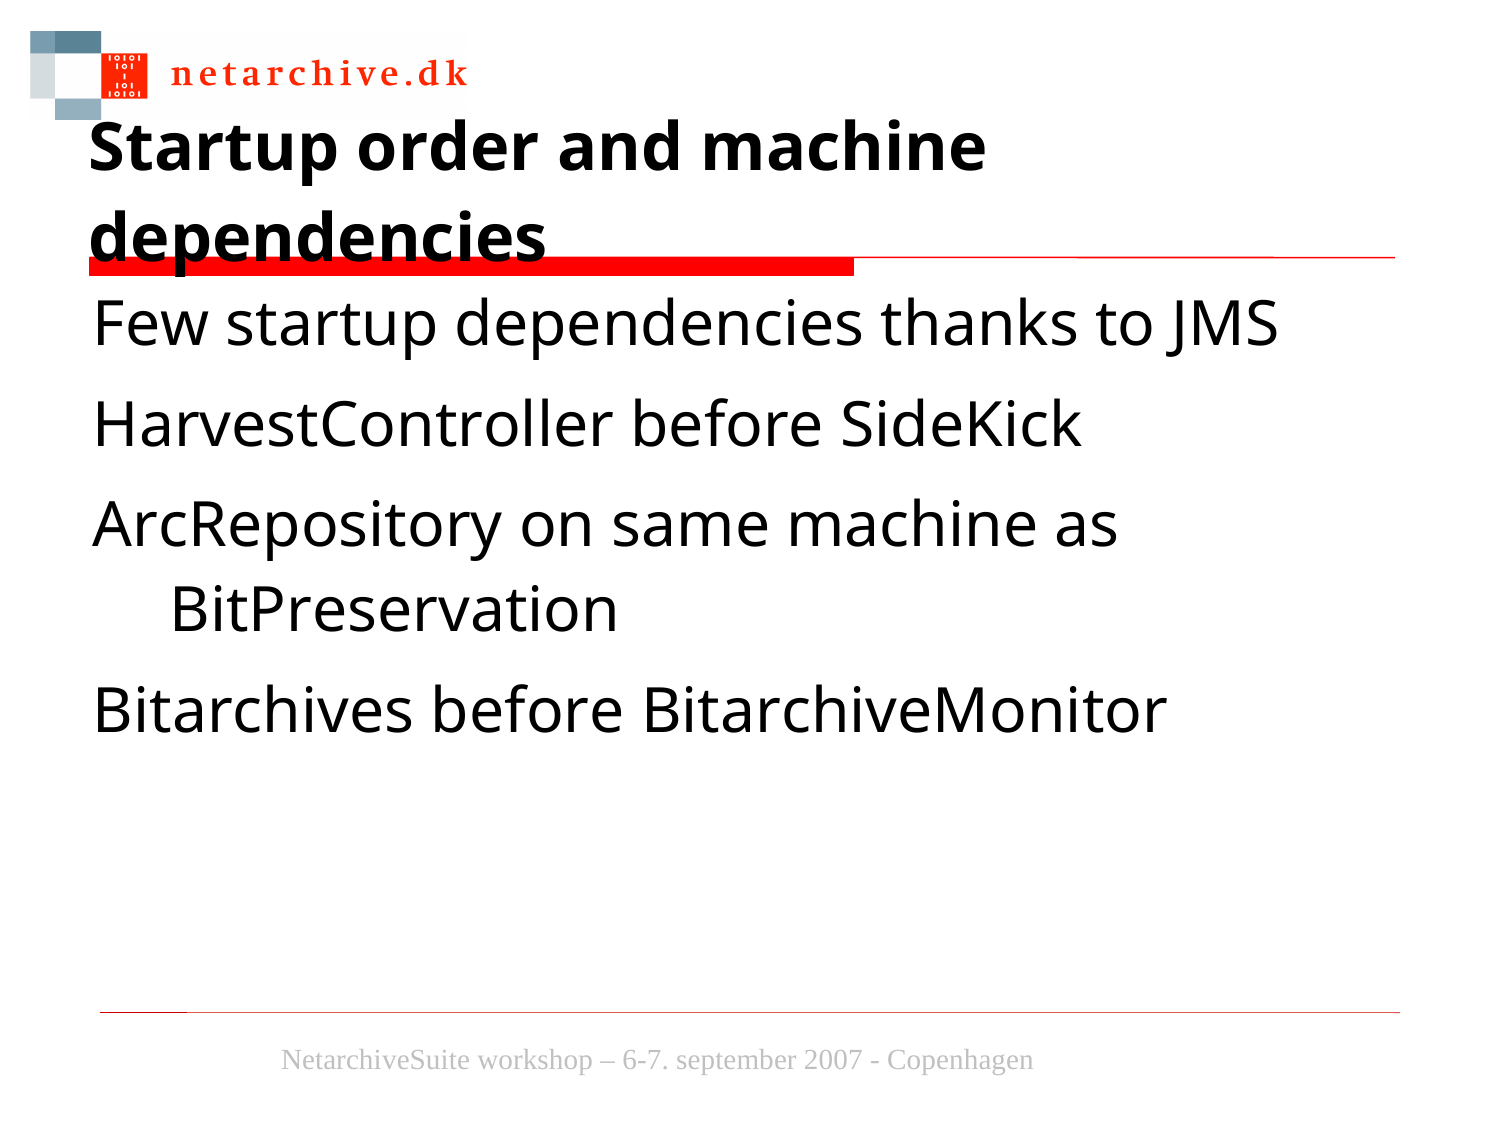

# Startup order and machine dependencies
Few startup dependencies thanks to JMS
HarvestController before SideKick
ArcRepository on same machine as BitPreservation
Bitarchives before BitarchiveMonitor